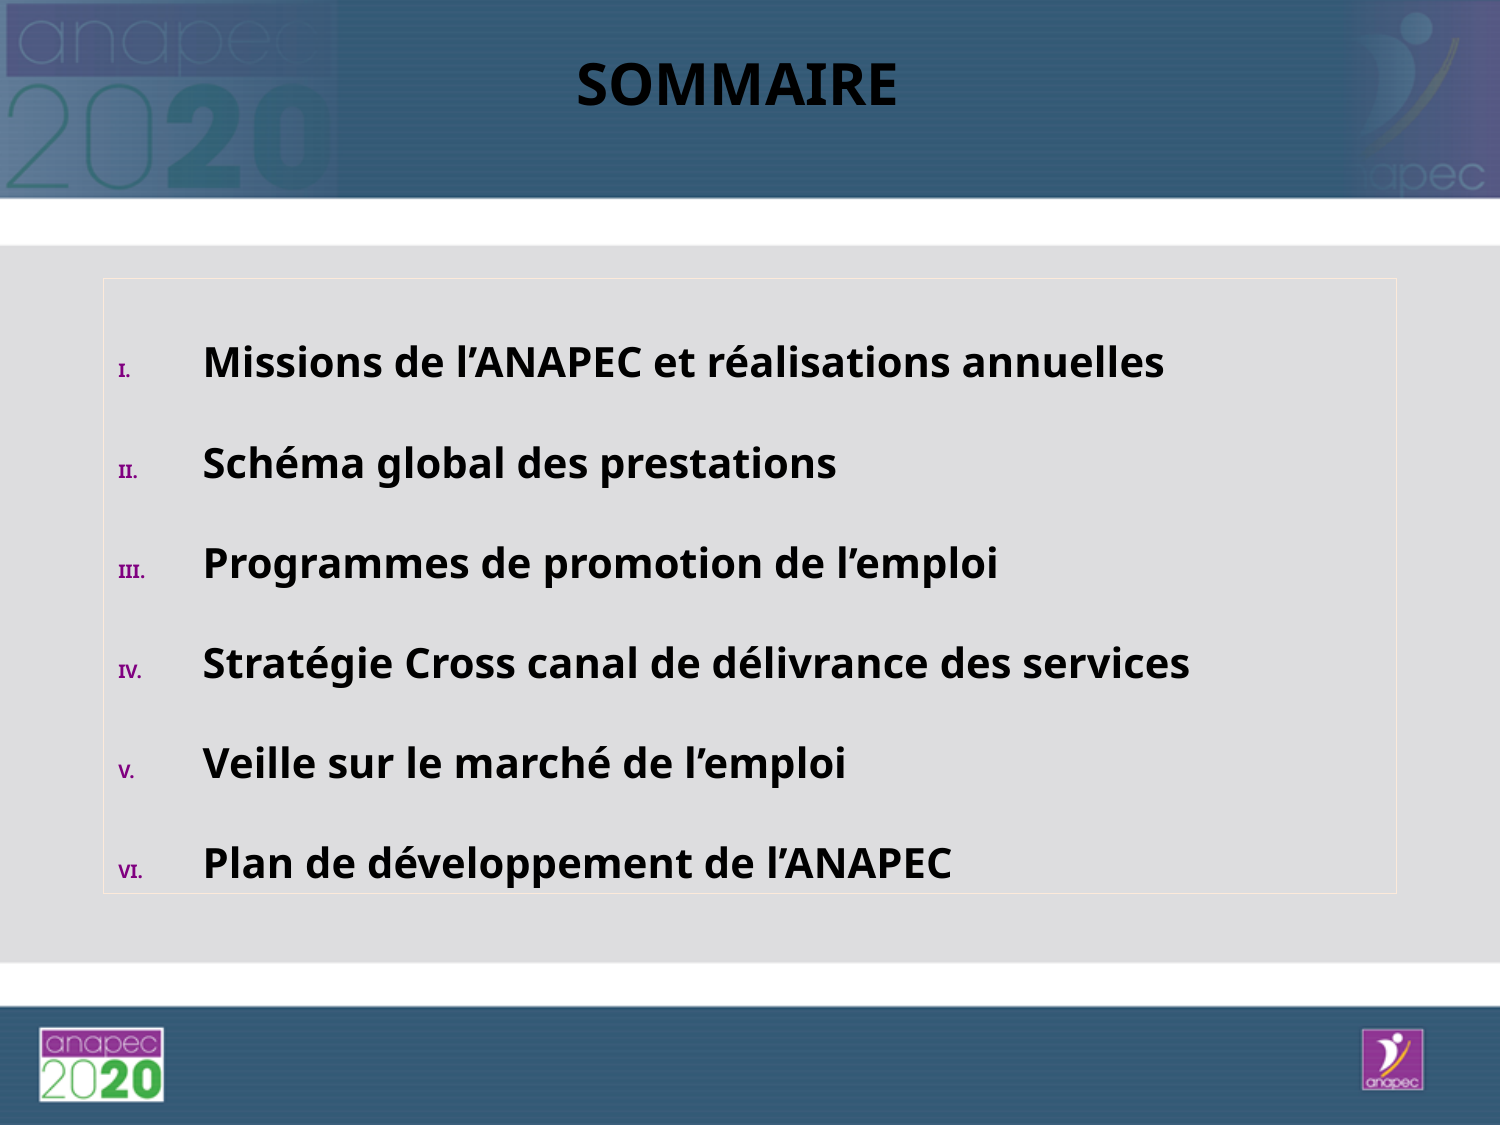

SOMMAIRE
Missions de l’ANAPEC et réalisations annuelles
Schéma global des prestations
Programmes de promotion de l’emploi
Stratégie Cross canal de délivrance des services
Veille sur le marché de l’emploi
Plan de développement de l’ANAPEC